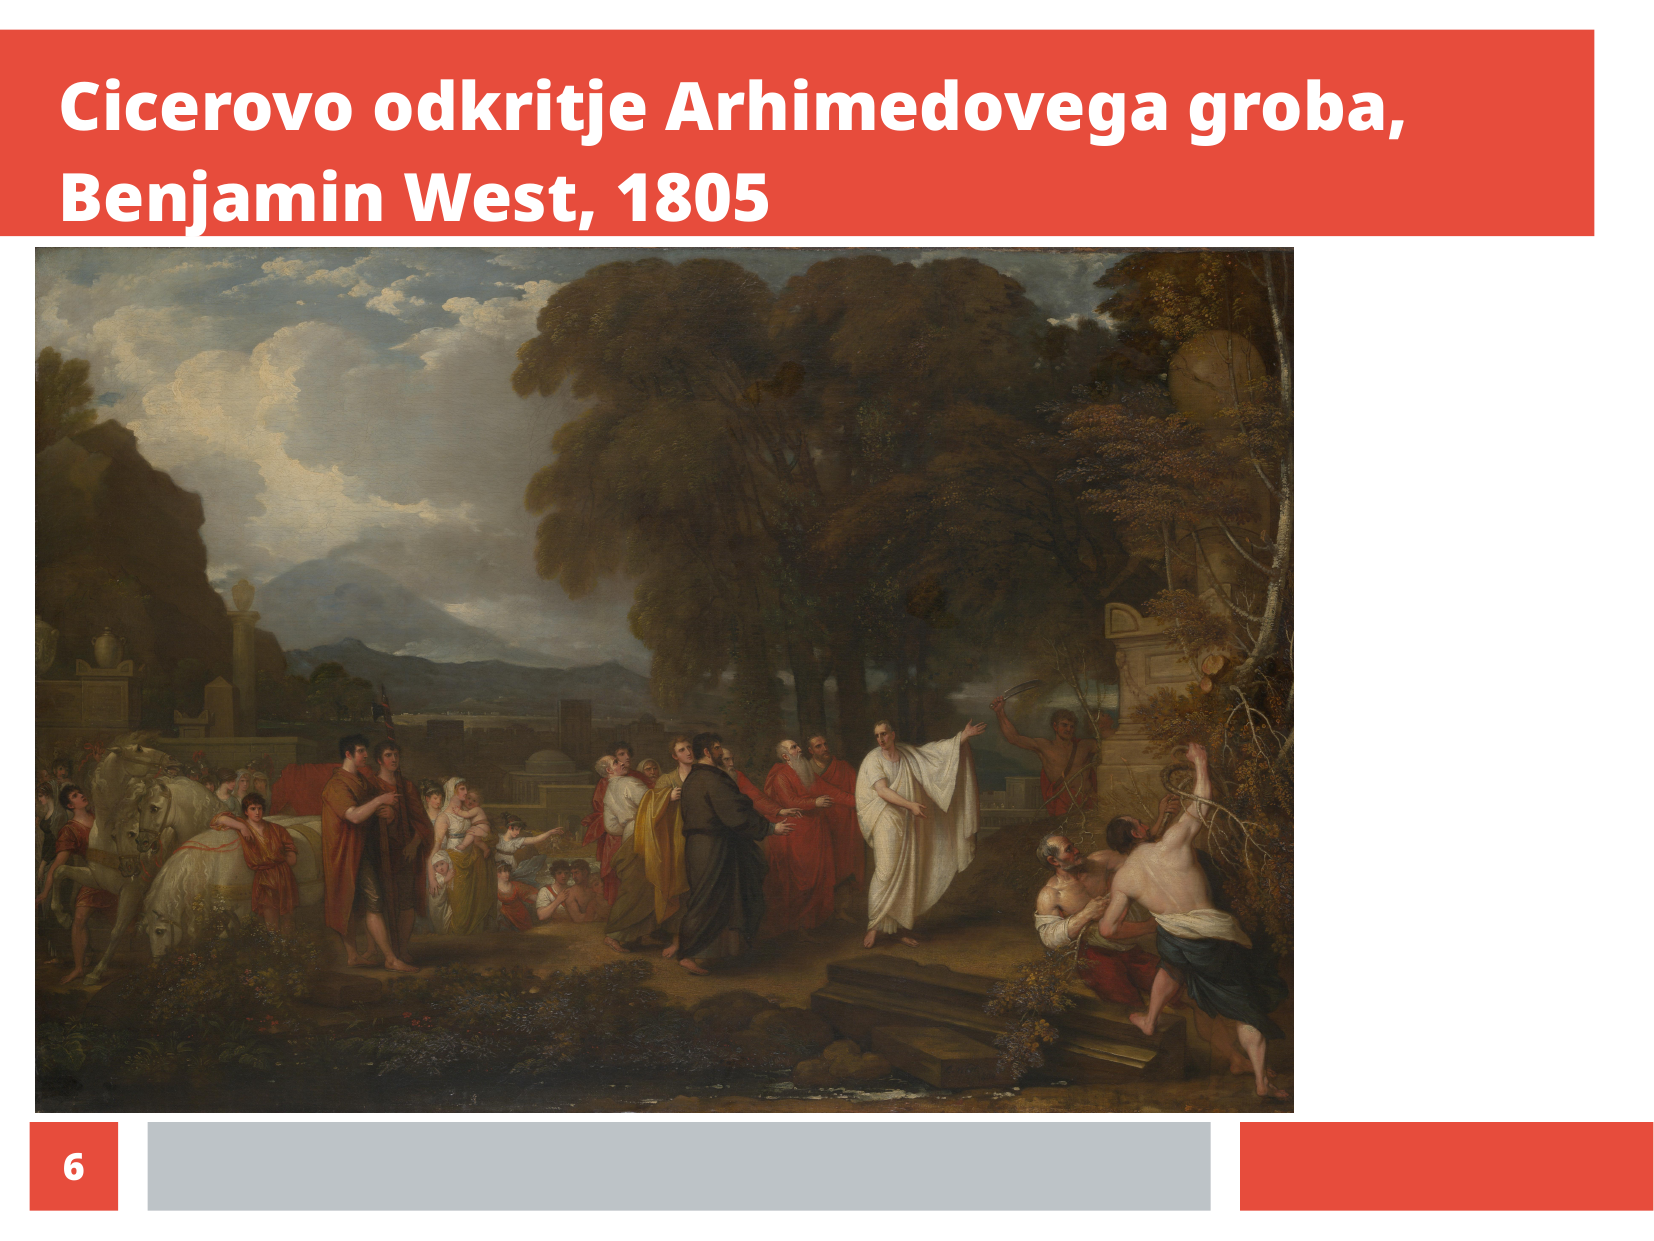

# Cicerovo odkritje Arhimedovega groba, Benjamin West, 1805
6